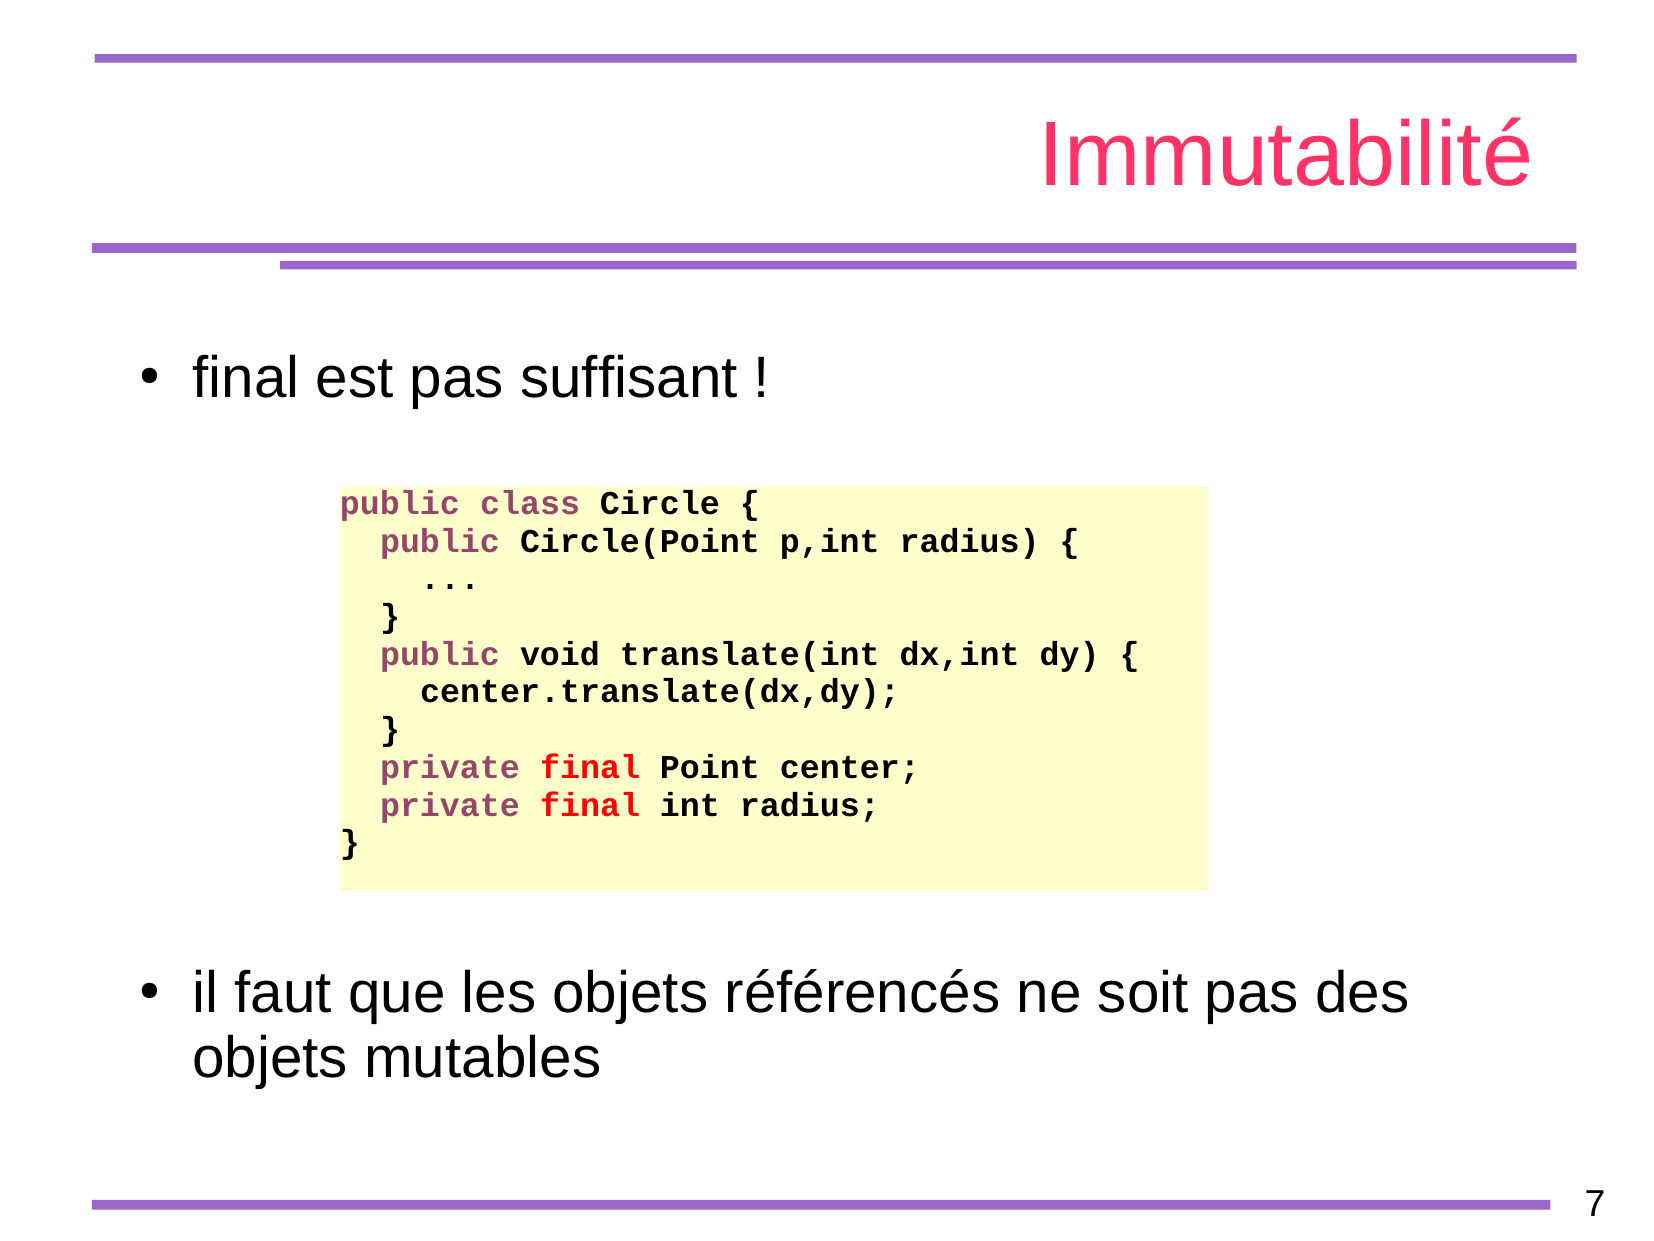

# Immutabilité
final est pas suffisant !
il faut que les objets référencés ne soit pas des objets mutables
public class Circle {
 public Circle(Point p,int radius) {
 ...
 }
 public void translate(int dx,int dy) {
 center.translate(dx,dy);
 }
 private final Point center;
 private final int radius;
}